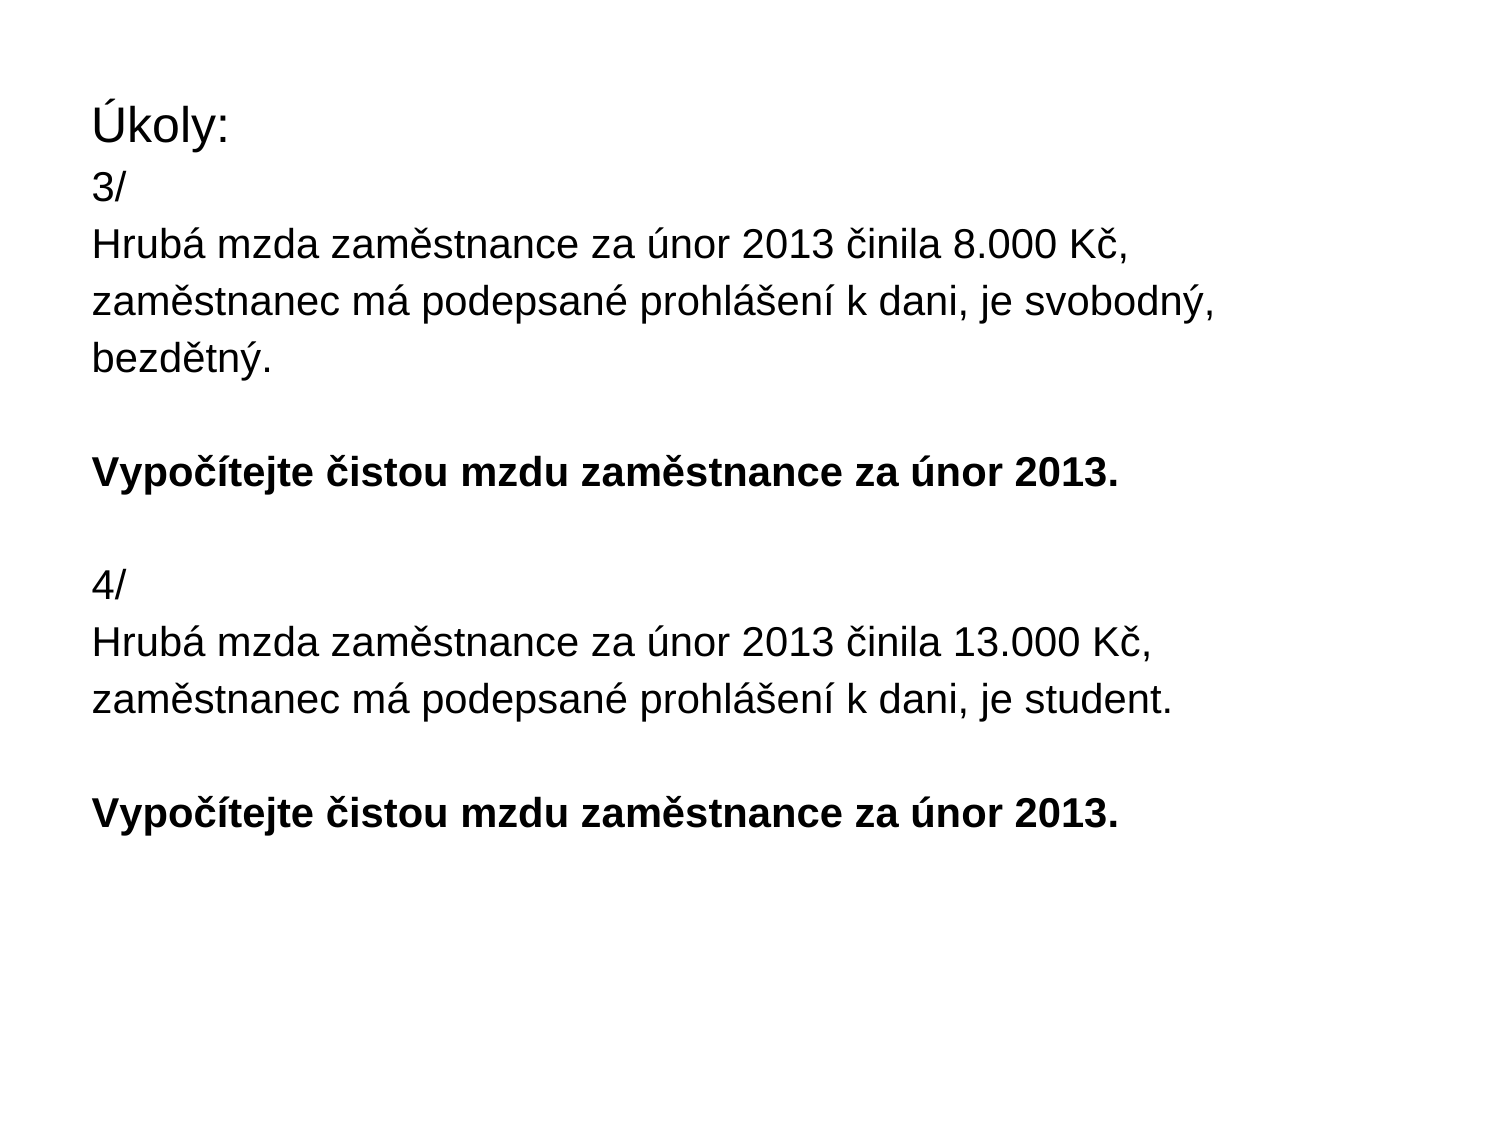

# Úkoly:
3/
Hrubá mzda zaměstnance za únor 2013 činila 8.000 Kč,
zaměstnanec má podepsané prohlášení k dani, je svobodný,
bezdětný.
Vypočítejte čistou mzdu zaměstnance za únor 2013.
4/
Hrubá mzda zaměstnance za únor 2013 činila 13.000 Kč,
zaměstnanec má podepsané prohlášení k dani, je student.
Vypočítejte čistou mzdu zaměstnance za únor 2013.